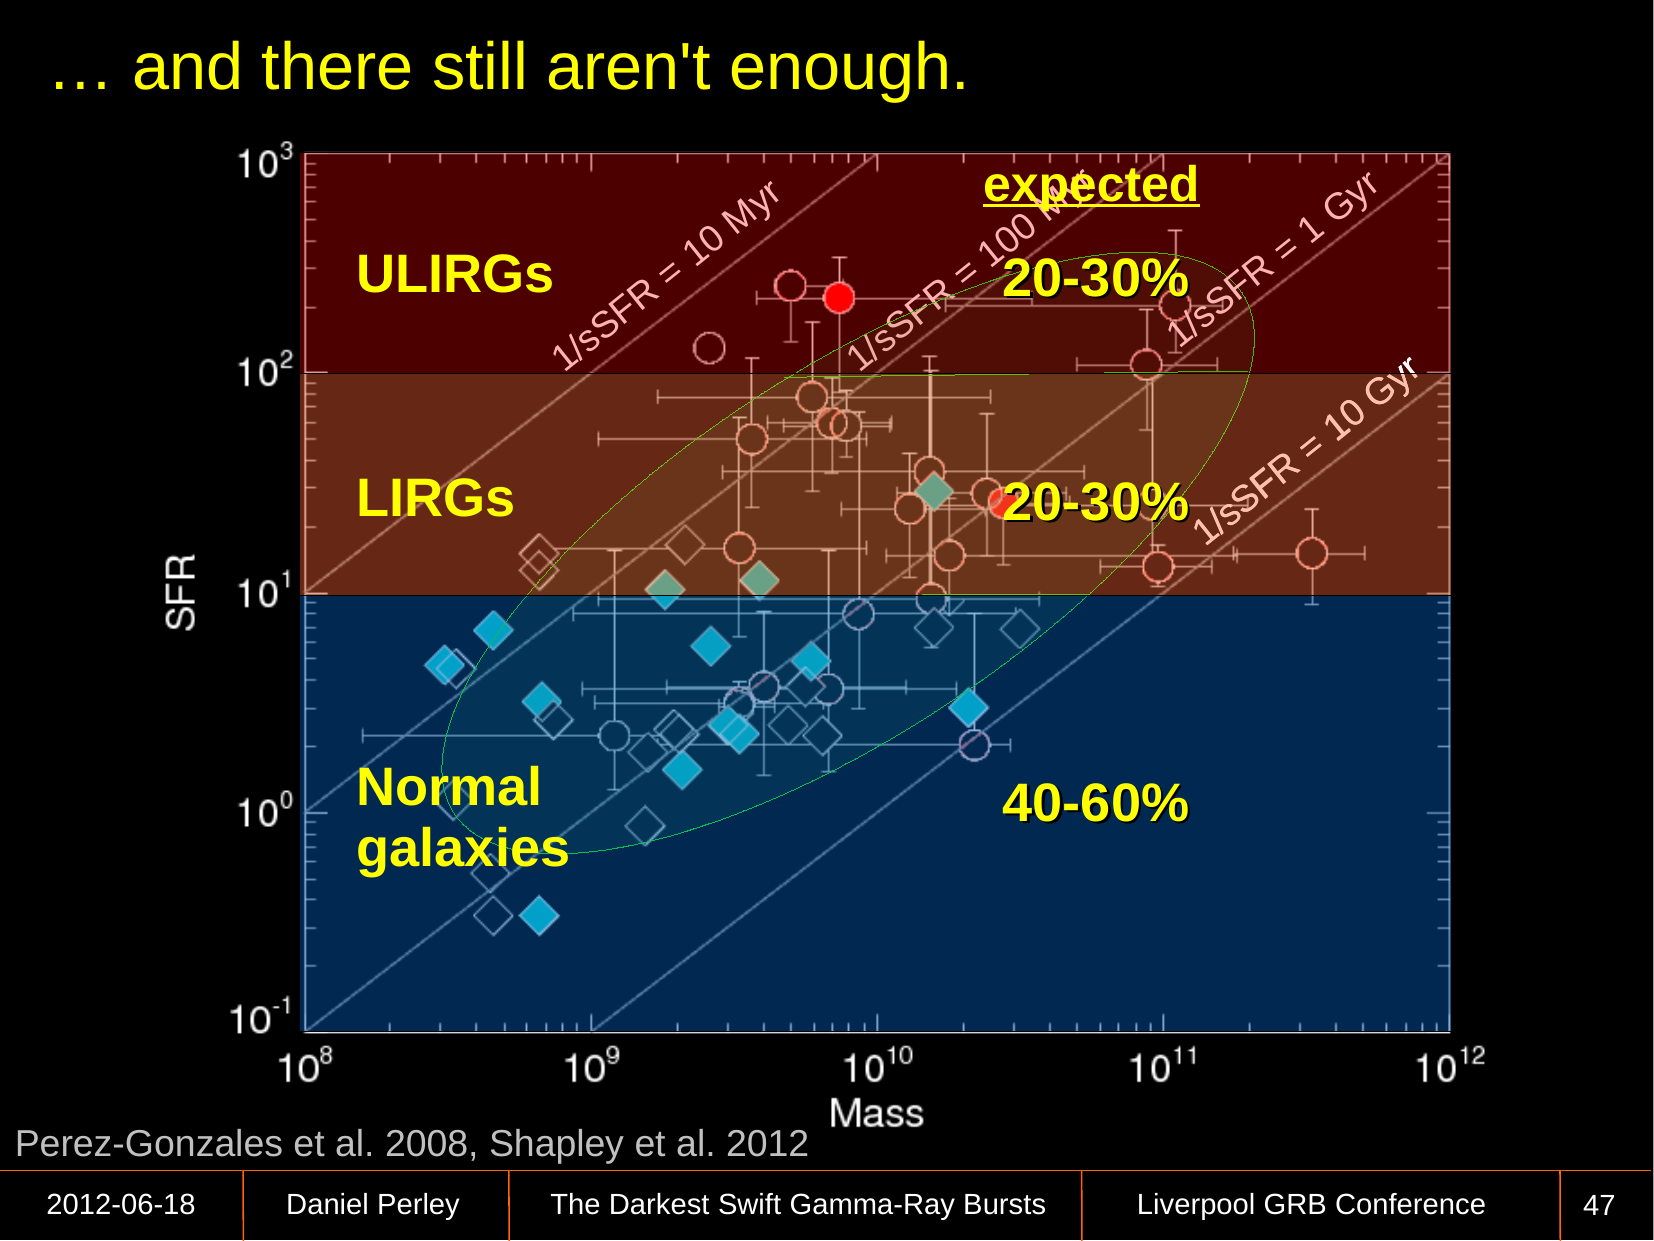

# … and there still aren't enough.
expected
1/sSFR = 1 Gyr
1/sSFR = 10 Myr
1/sSFR = 100 Myr
ULIRGs
20-30%
1/sSFR = 10 Gyr
1/sSFR = 10 Gyr
LIRGs
20-30%
Normal galaxies
40-60%
Perez-Gonzales et al. 2008, Shapley et al. 2012
47